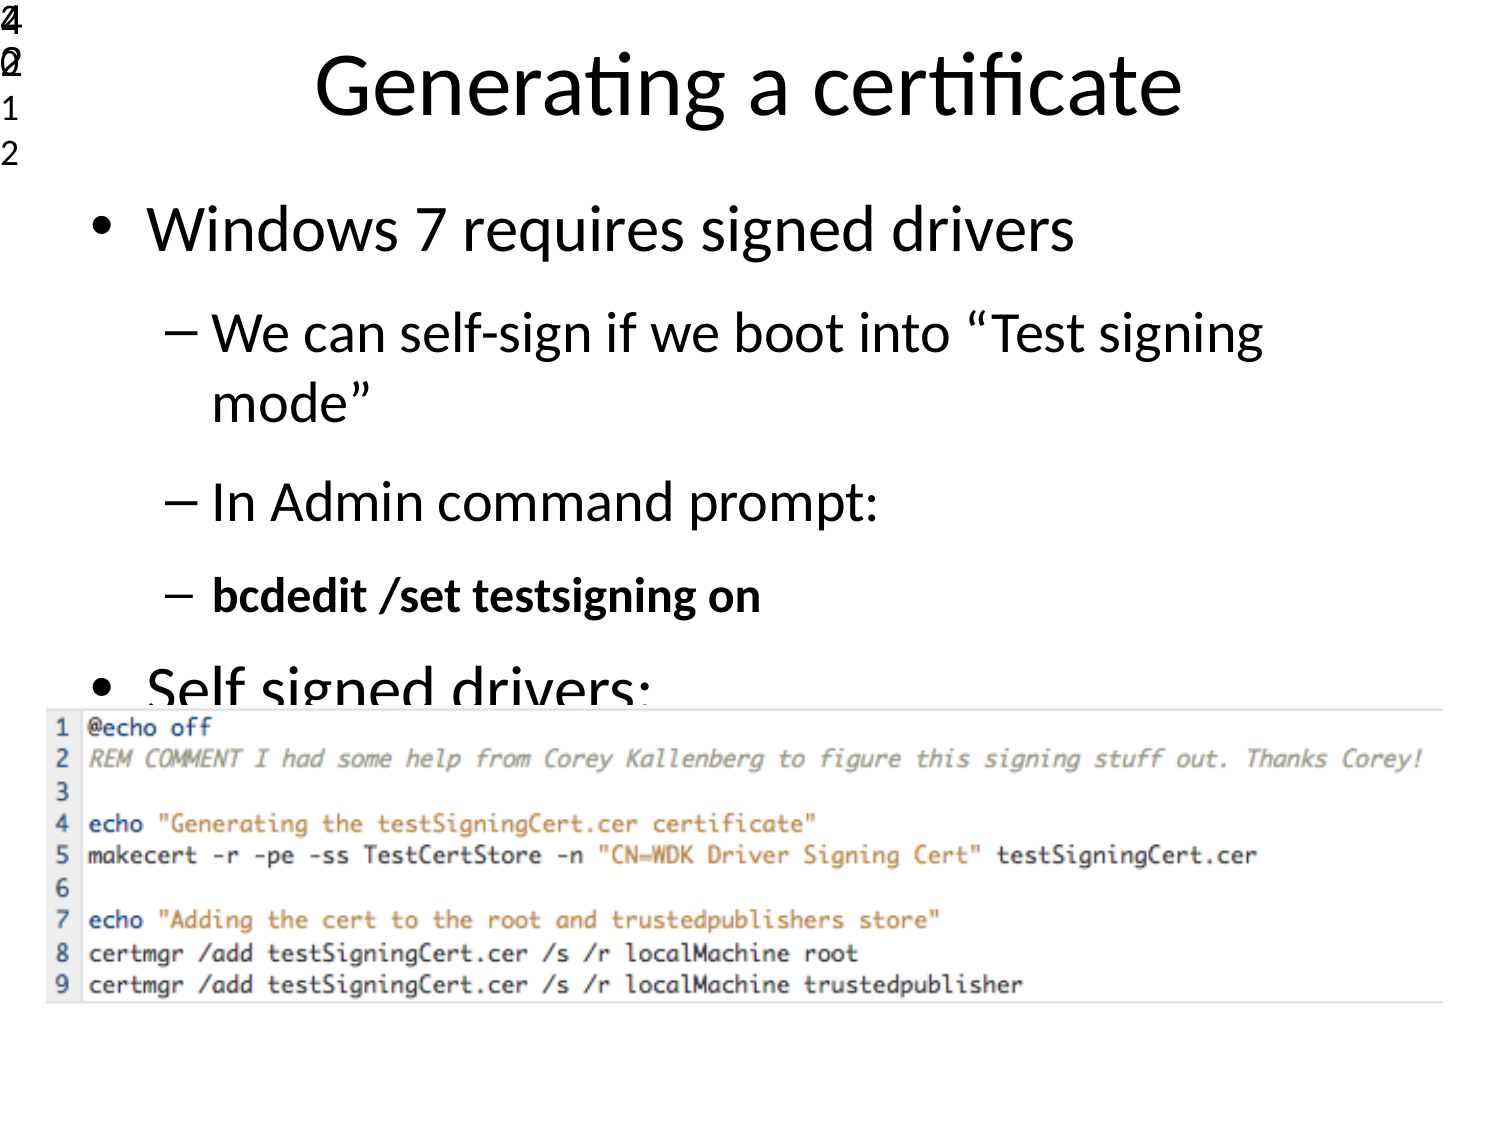

2012
# Generating a certificate
Windows 7 requires signed drivers
We can self-sign if we boot into “Test signing mode”
In Admin command prompt:
bcdedit /set testsigning on
Self signed drivers: